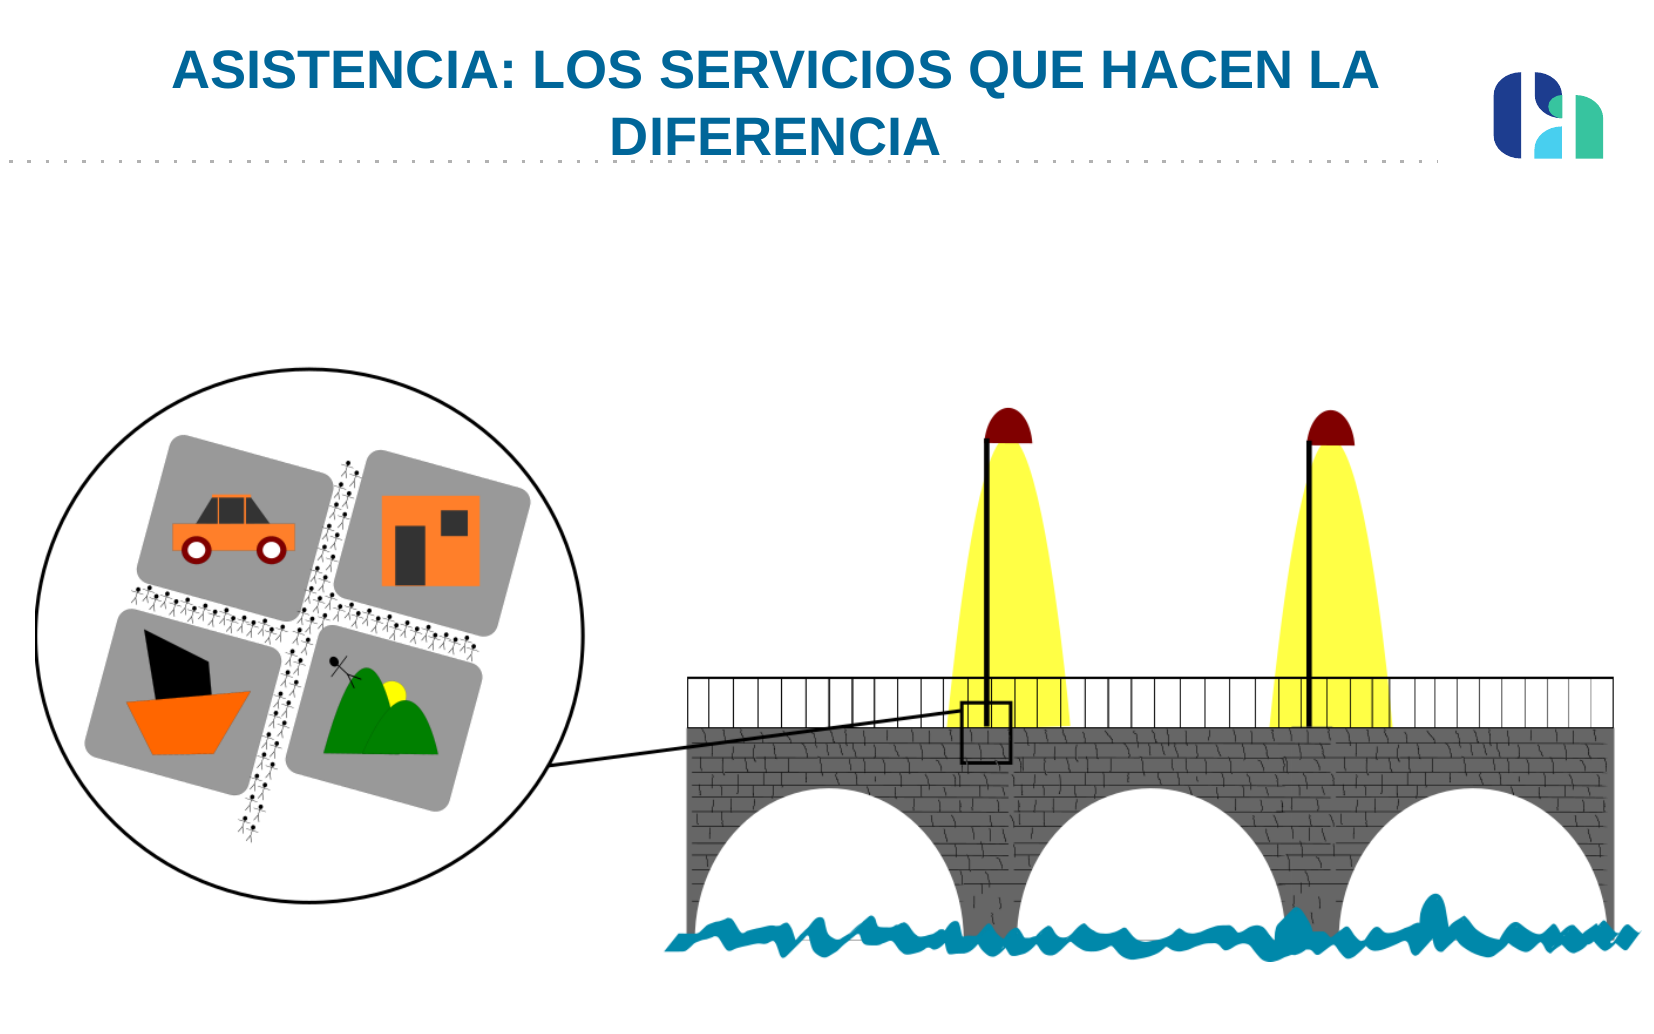

ASISTENCIA: LOS SERVICIOS QUE HACEN LA DIFERENCIA